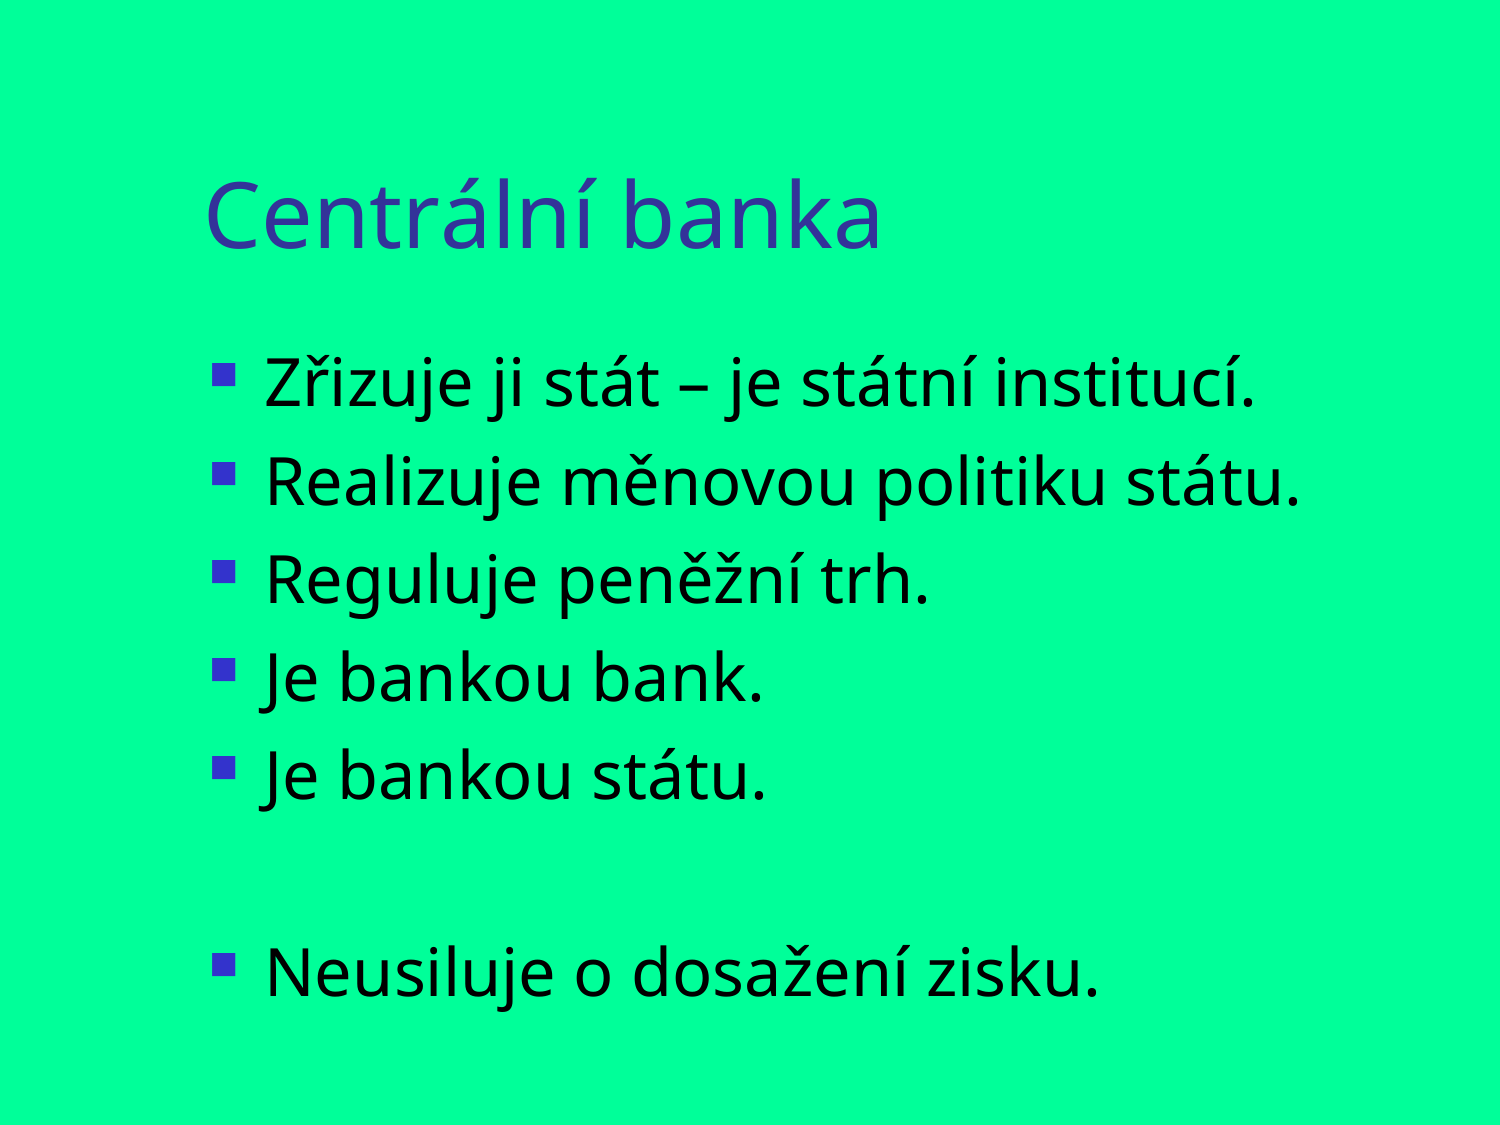

# Centrální banka
Zřizuje ji stát – je státní institucí.
Realizuje měnovou politiku státu.
Reguluje peněžní trh.
Je bankou bank.
Je bankou státu.
Neusiluje o dosažení zisku.